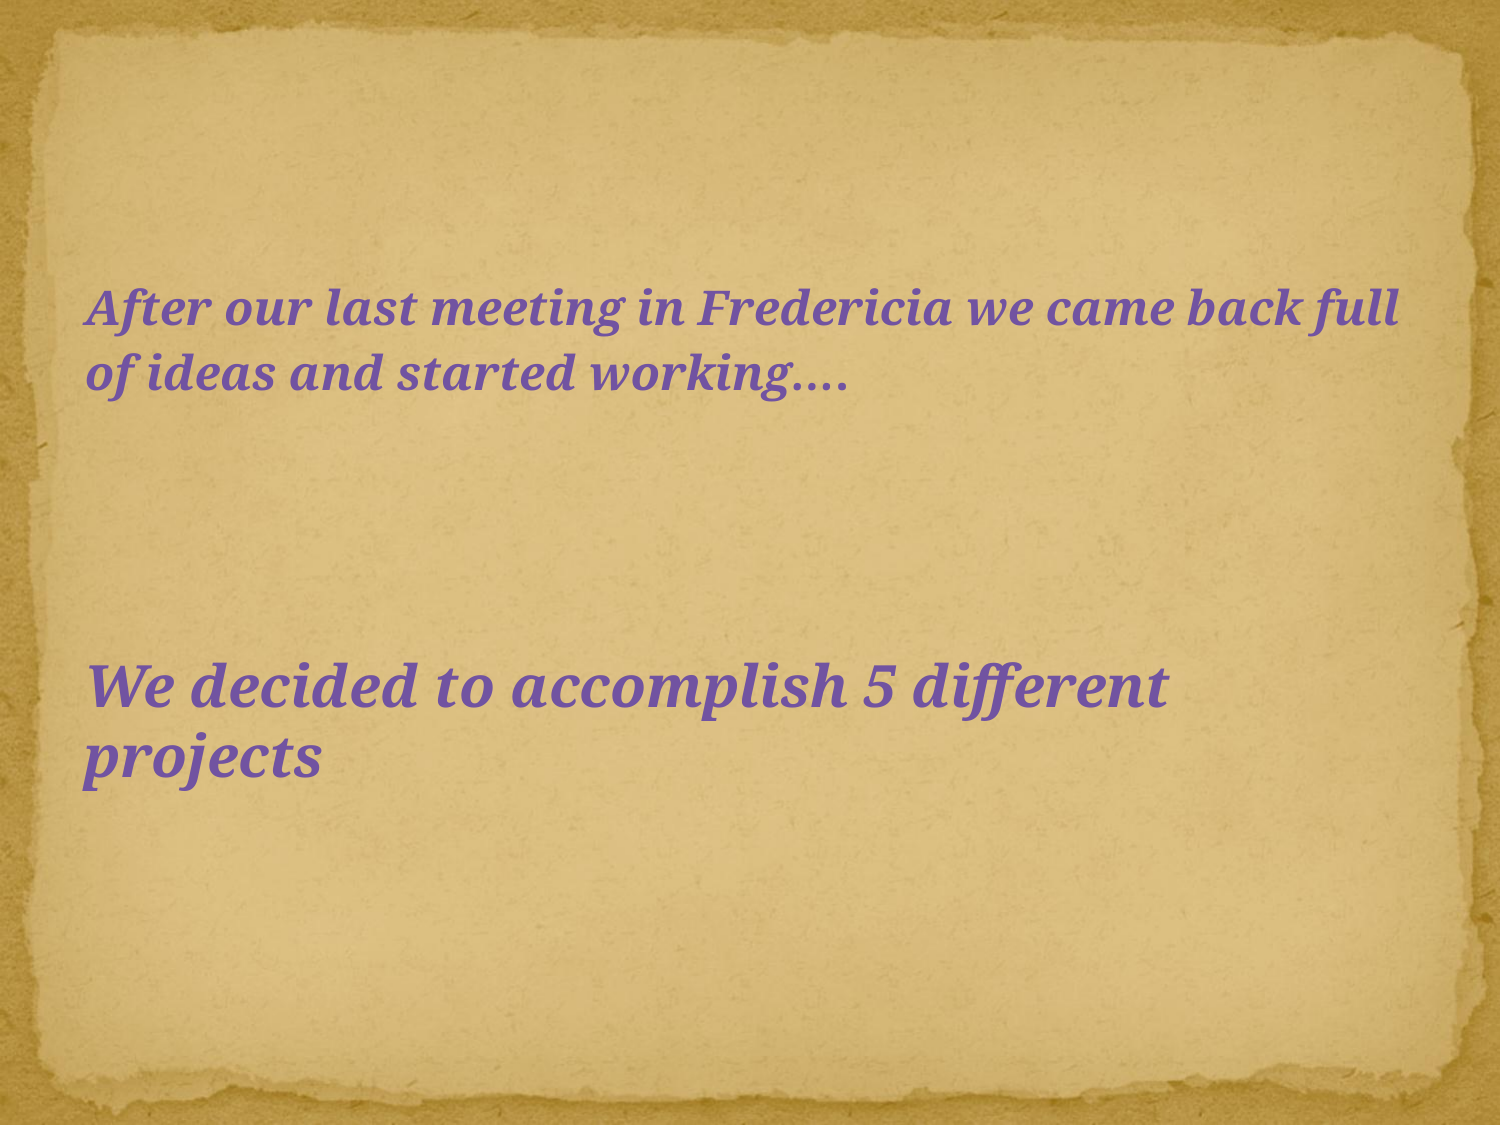

# After our last meeting in Fredericia we came back full of ideas and started working….
We decided to accomplish 5 different projects